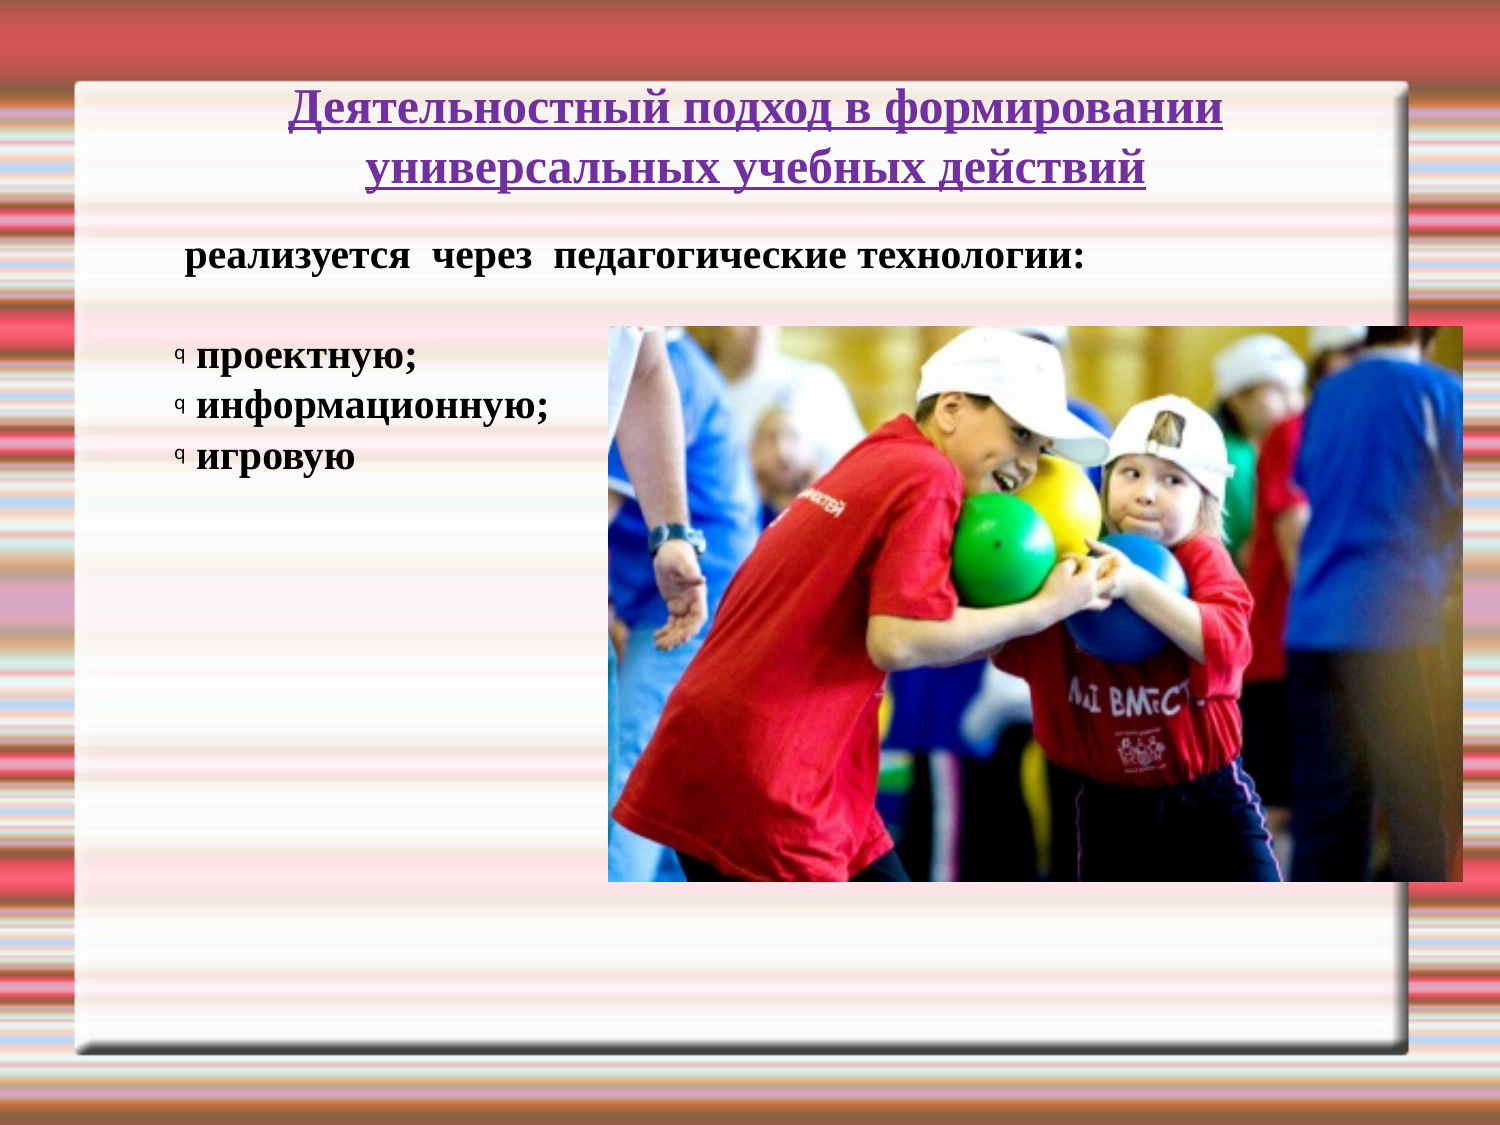

Деятельностный подход в формировании универсальных учебных действий
 реализуется через  педагогические технологии:
 проектную;
 информационную;
 игровую